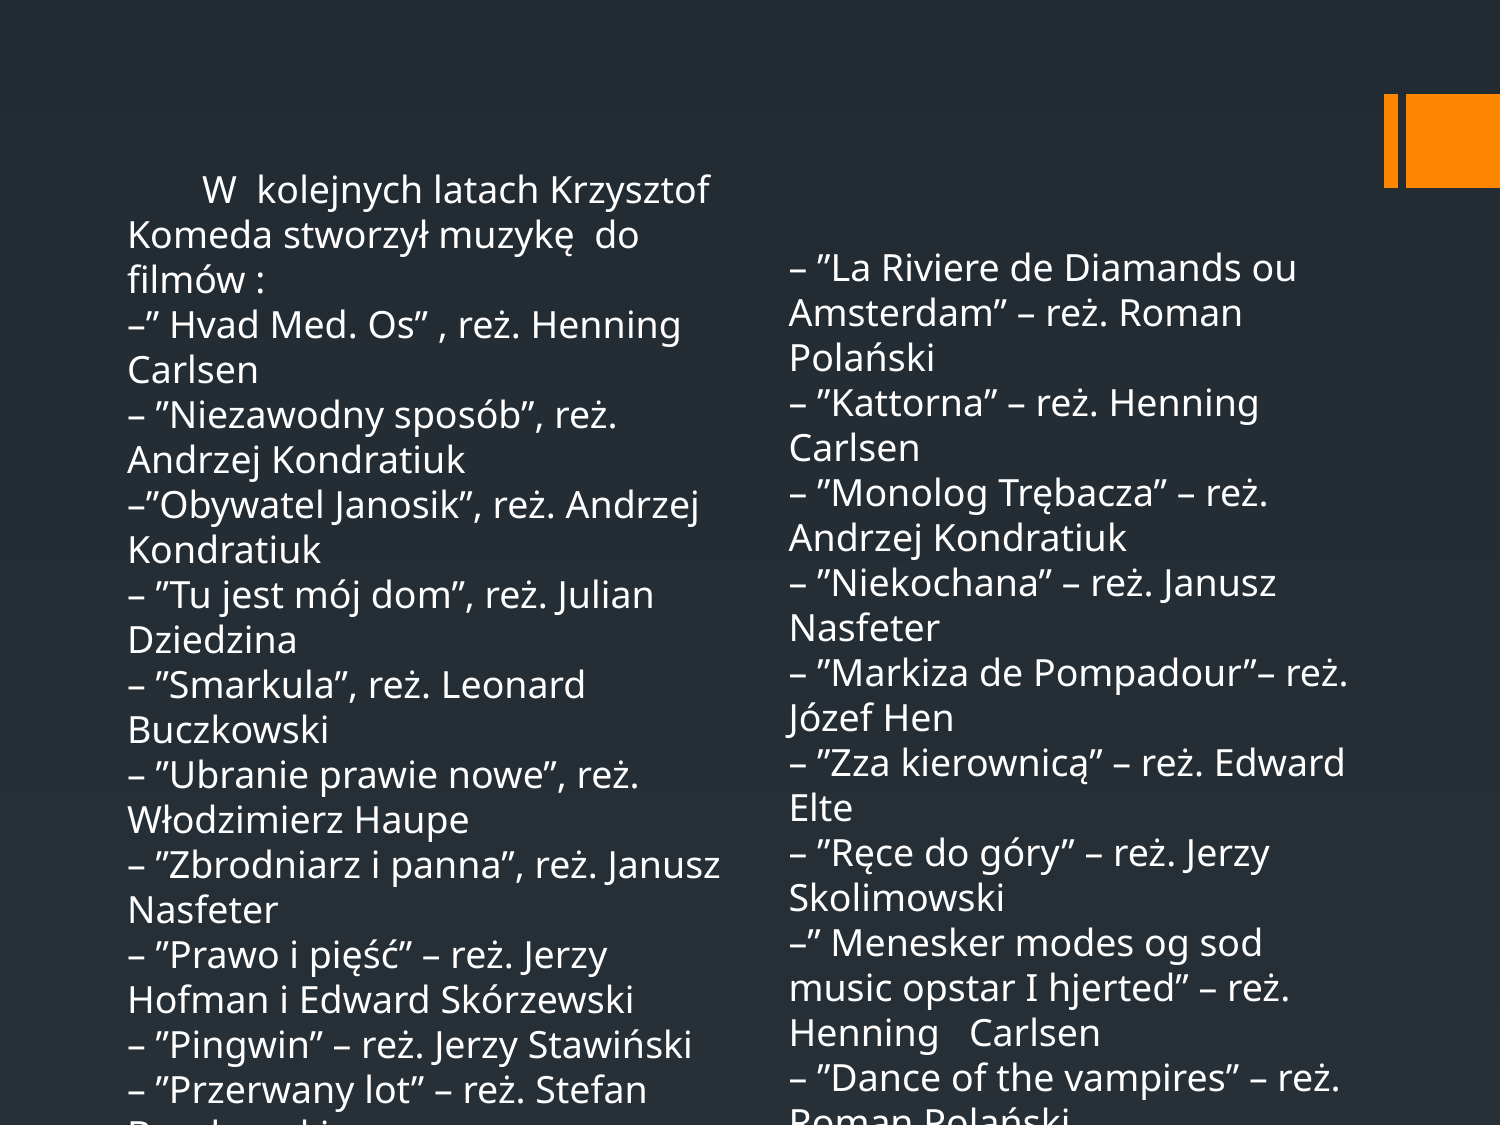

W kolejnych latach Krzysztof Komeda stworzył muzykę do filmów :
–” Hvad Med. Os” , reż. Henning Carlsen
– ”Niezawodny sposób”, reż. Andrzej Kondratiuk
–”Obywatel Janosik”, reż. Andrzej Kondratiuk
– ”Tu jest mój dom”, reż. Julian Dziedzina
– ”Smarkula”, reż. Leonard Buczkowski
– ”Ubranie prawie nowe”, reż. Włodzimierz Haupe
– ”Zbrodniarz i panna”, reż. Janusz Nasfeter
– ”Prawo i pięść” – reż. Jerzy Hofman i Edward Skórzewski
– ”Pingwin” – reż. Jerzy Stawiński
– ”Przerwany lot” – reż. Stefan Buczkowski
– ”Okolice peronów” – reż. Edward Elter
– ”Matura” – reż. Bogusław Rybczyński
– ”La Riviere de Diamands ou Amsterdam” – reż. Roman Polański
– ”Kattorna” – reż. Henning Carlsen
– ”Monolog Trębacza” – reż. Andrzej Kondratiuk
– ”Niekochana” – reż. Janusz Nasfeter
– ”Markiza de Pompadour”– reż. Józef Hen
– ”Zza kierownicą” – reż. Edward Elte
– ”Ręce do góry” – reż. Jerzy Skolimowski
–” Menesker modes og sod music opstar I hjerted” – reż. Henning   Carlsen
– ”Dance of the vampires” – reż. Roman Polański
– ”Le depard” – reż. Jerzy Skolimowski
– ”Wiklinowy kosz” – reż. Mirosław Kijowicz
– ”Laterna Magica” – reż. Mirosław Kijowicz